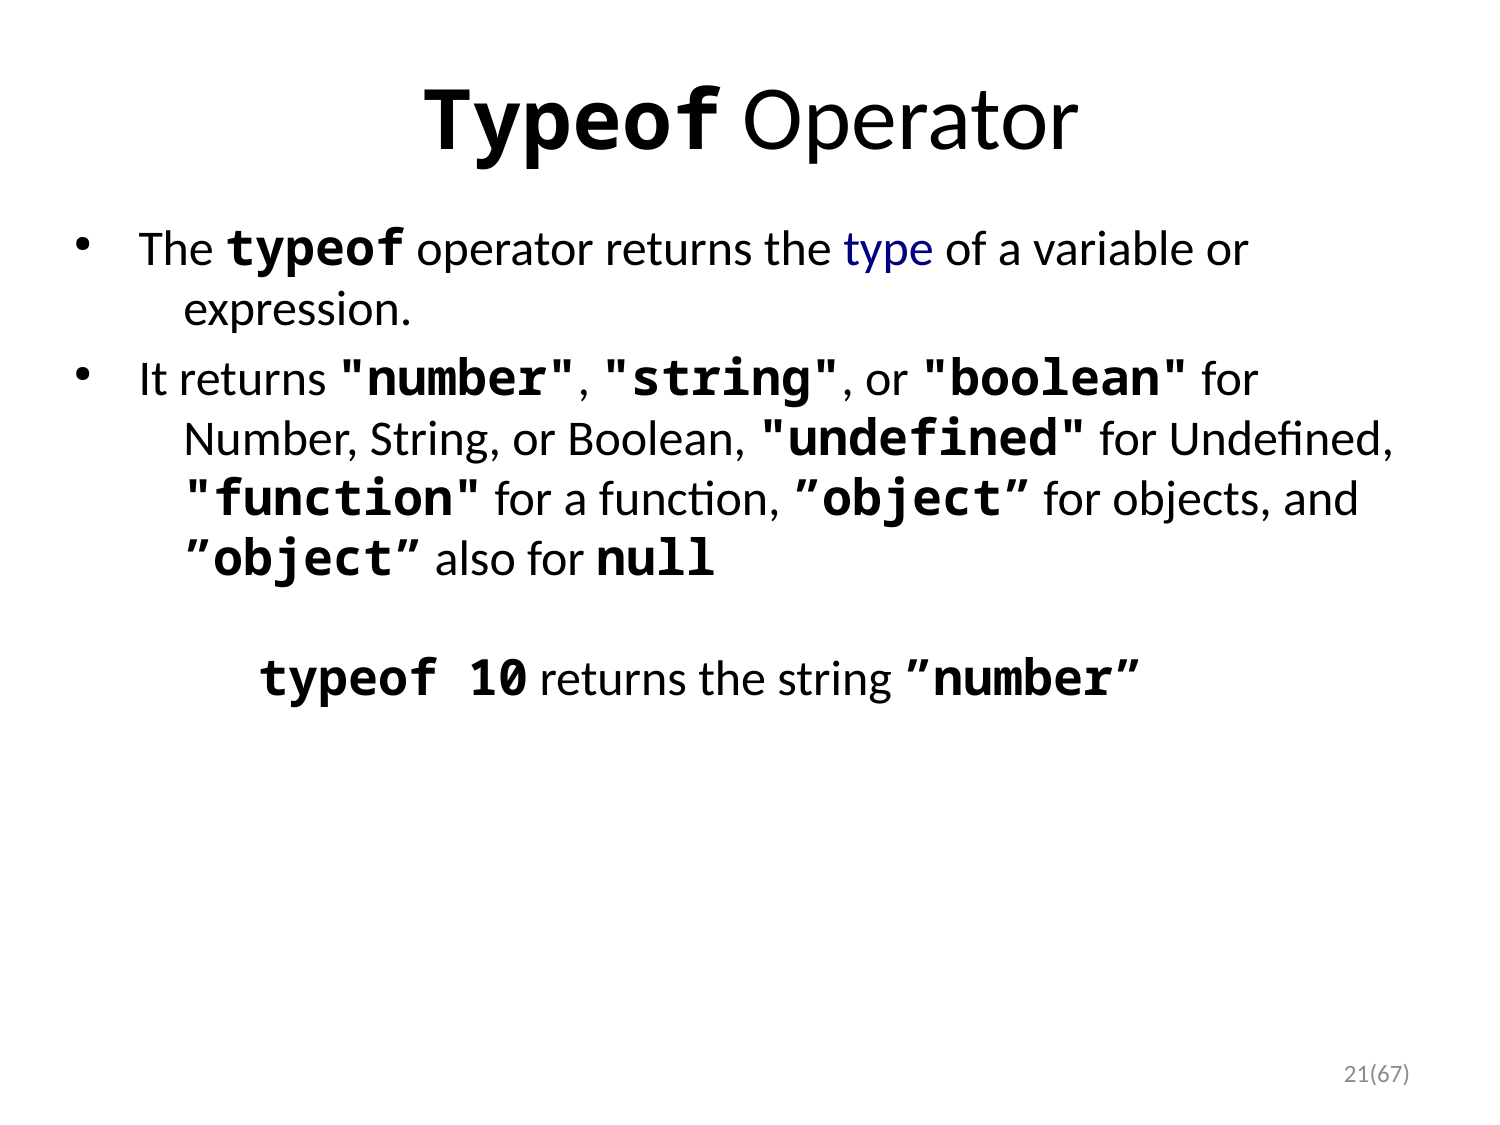

# Typeof Operator
 The typeof operator returns the type of a variable or expression.
 It returns "number", "string", or "boolean" for Number, String, or Boolean, "undefined" for Undefined, "function" for a function, ”object” for objects, and ”object” also for null
	typeof 10 returns the string ”number”
21